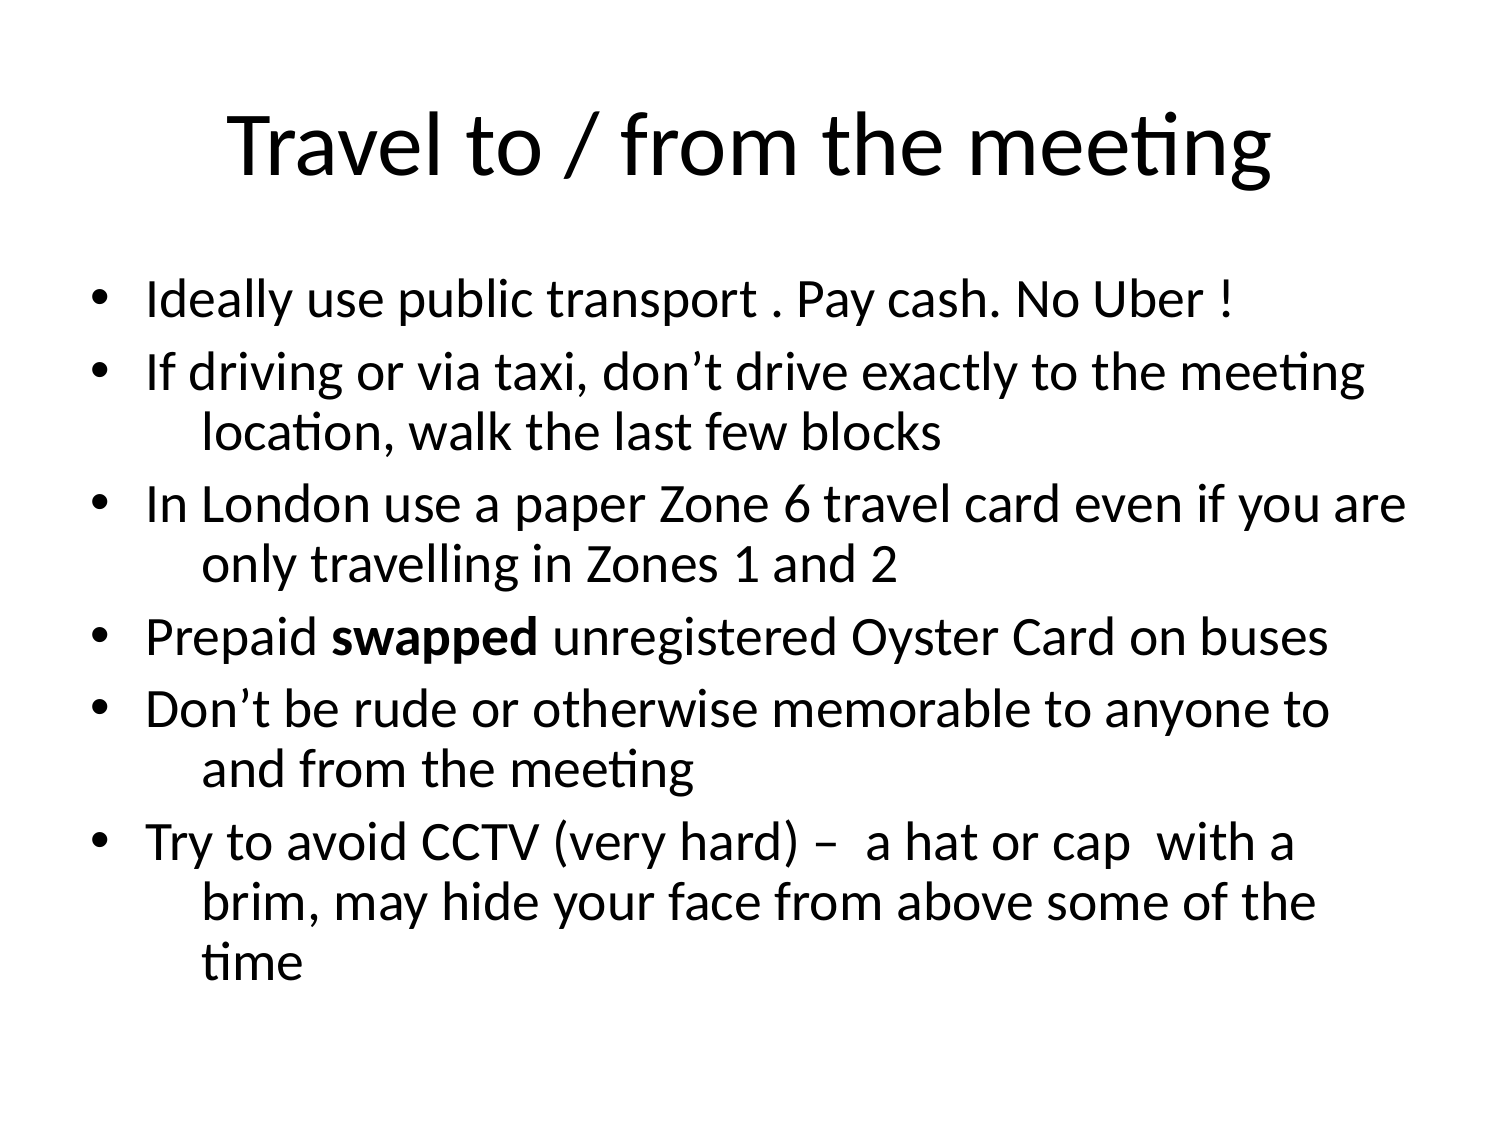

# Travel to / from the meeting
Ideally use public transport . Pay cash. No Uber !
If driving or via taxi, don’t drive exactly to the meeting location, walk the last few blocks
In London use a paper Zone 6 travel card even if you are only travelling in Zones 1 and 2
Prepaid swapped unregistered Oyster Card on buses
Don’t be rude or otherwise memorable to anyone to and from the meeting
Try to avoid CCTV (very hard) – a hat or cap with a brim, may hide your face from above some of the time